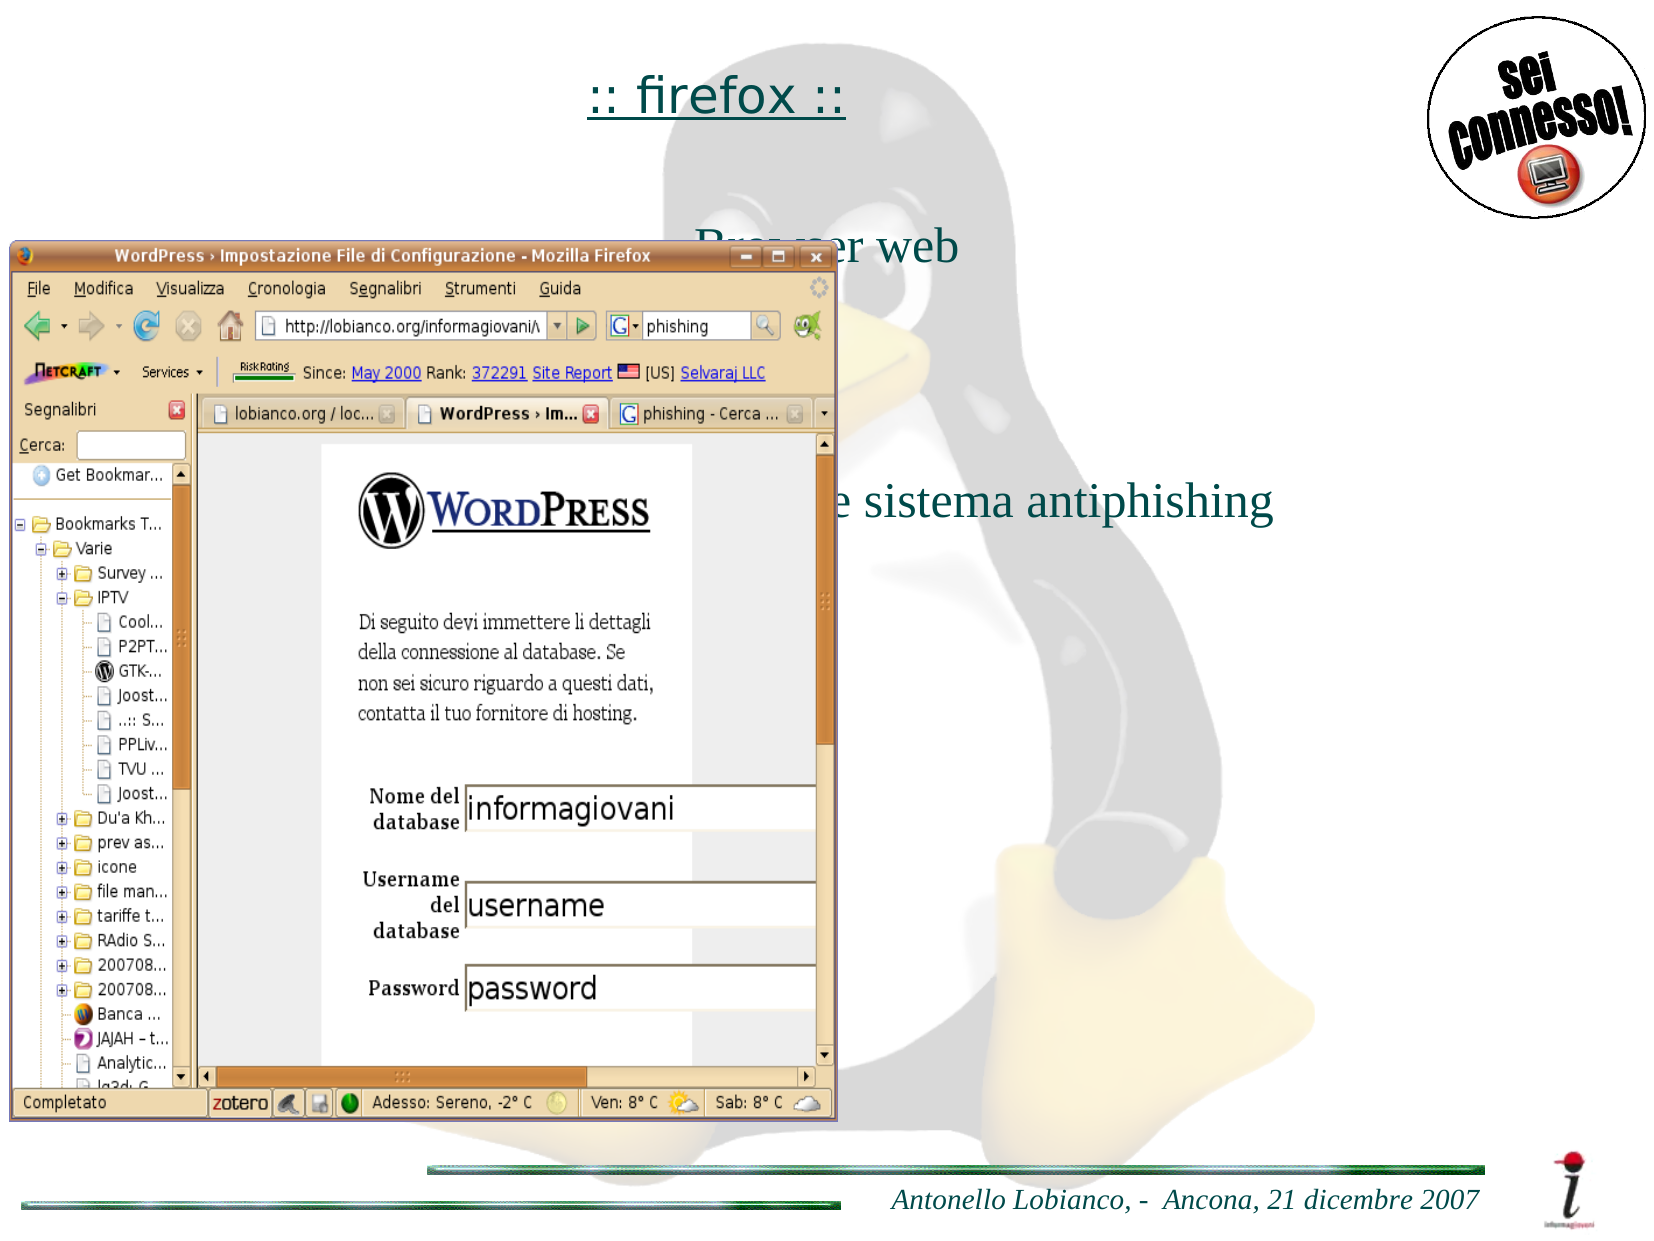

# :: firefox ::
Browser web
navigazione a schede
sicurezza: no ActiveX, blocco pop-up e sistema antiphishing
IMMENSO catalogo di estensioni